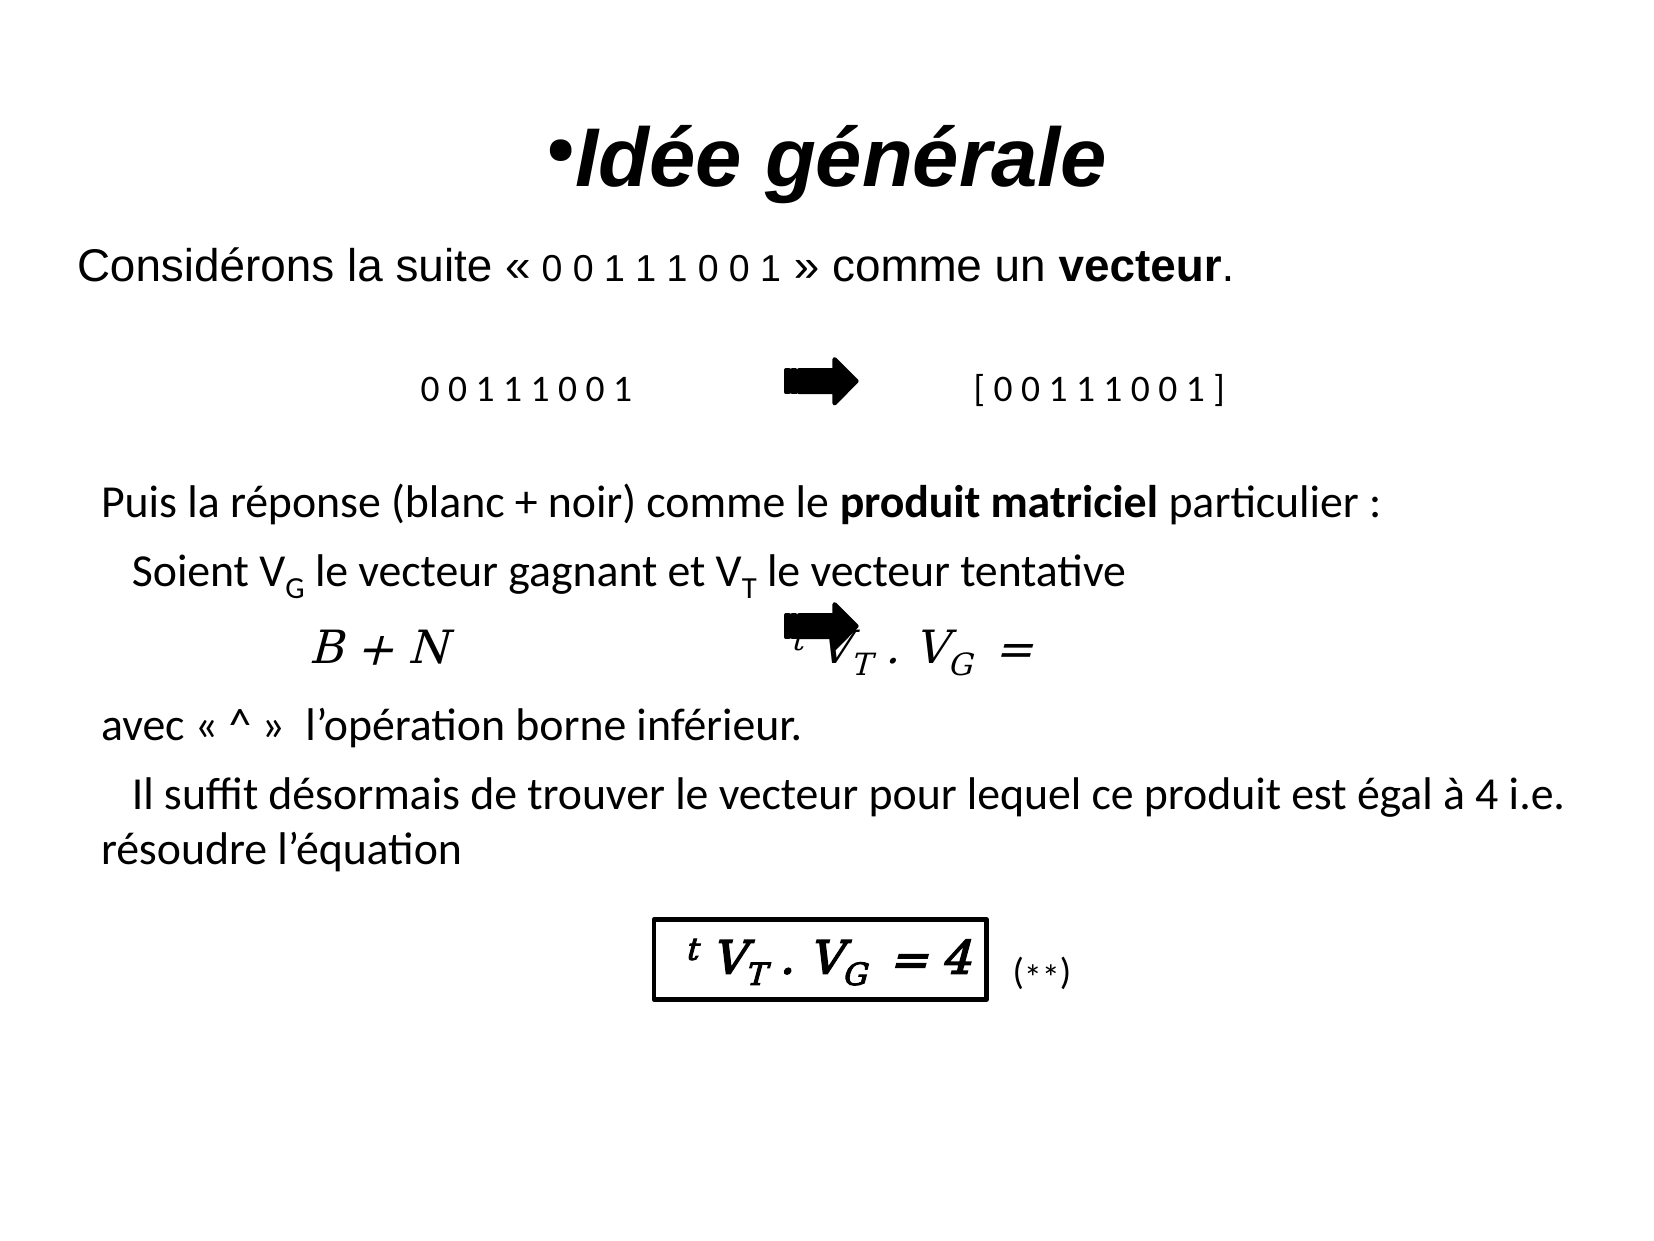

# Idée générale
Considérons la suite « 0 0 1 1 1 0 0 1 » comme un vecteur.
 0 0 1 1 1 0 0 1
[ 0 0 1 1 1 0 0 1 ]
Puis la réponse (blanc + noir) comme le produit matriciel particulier :
 Soient VG le vecteur gagnant et VT le vecteur tentative
		 B + N 	 t VT . VG =
avec « ^ »  l’opération borne inférieur.
 Il suffit désormais de trouver le vecteur pour lequel ce produit est égal à 4 i.e.
résoudre l’équation
 t VT . VG = 4
(**)